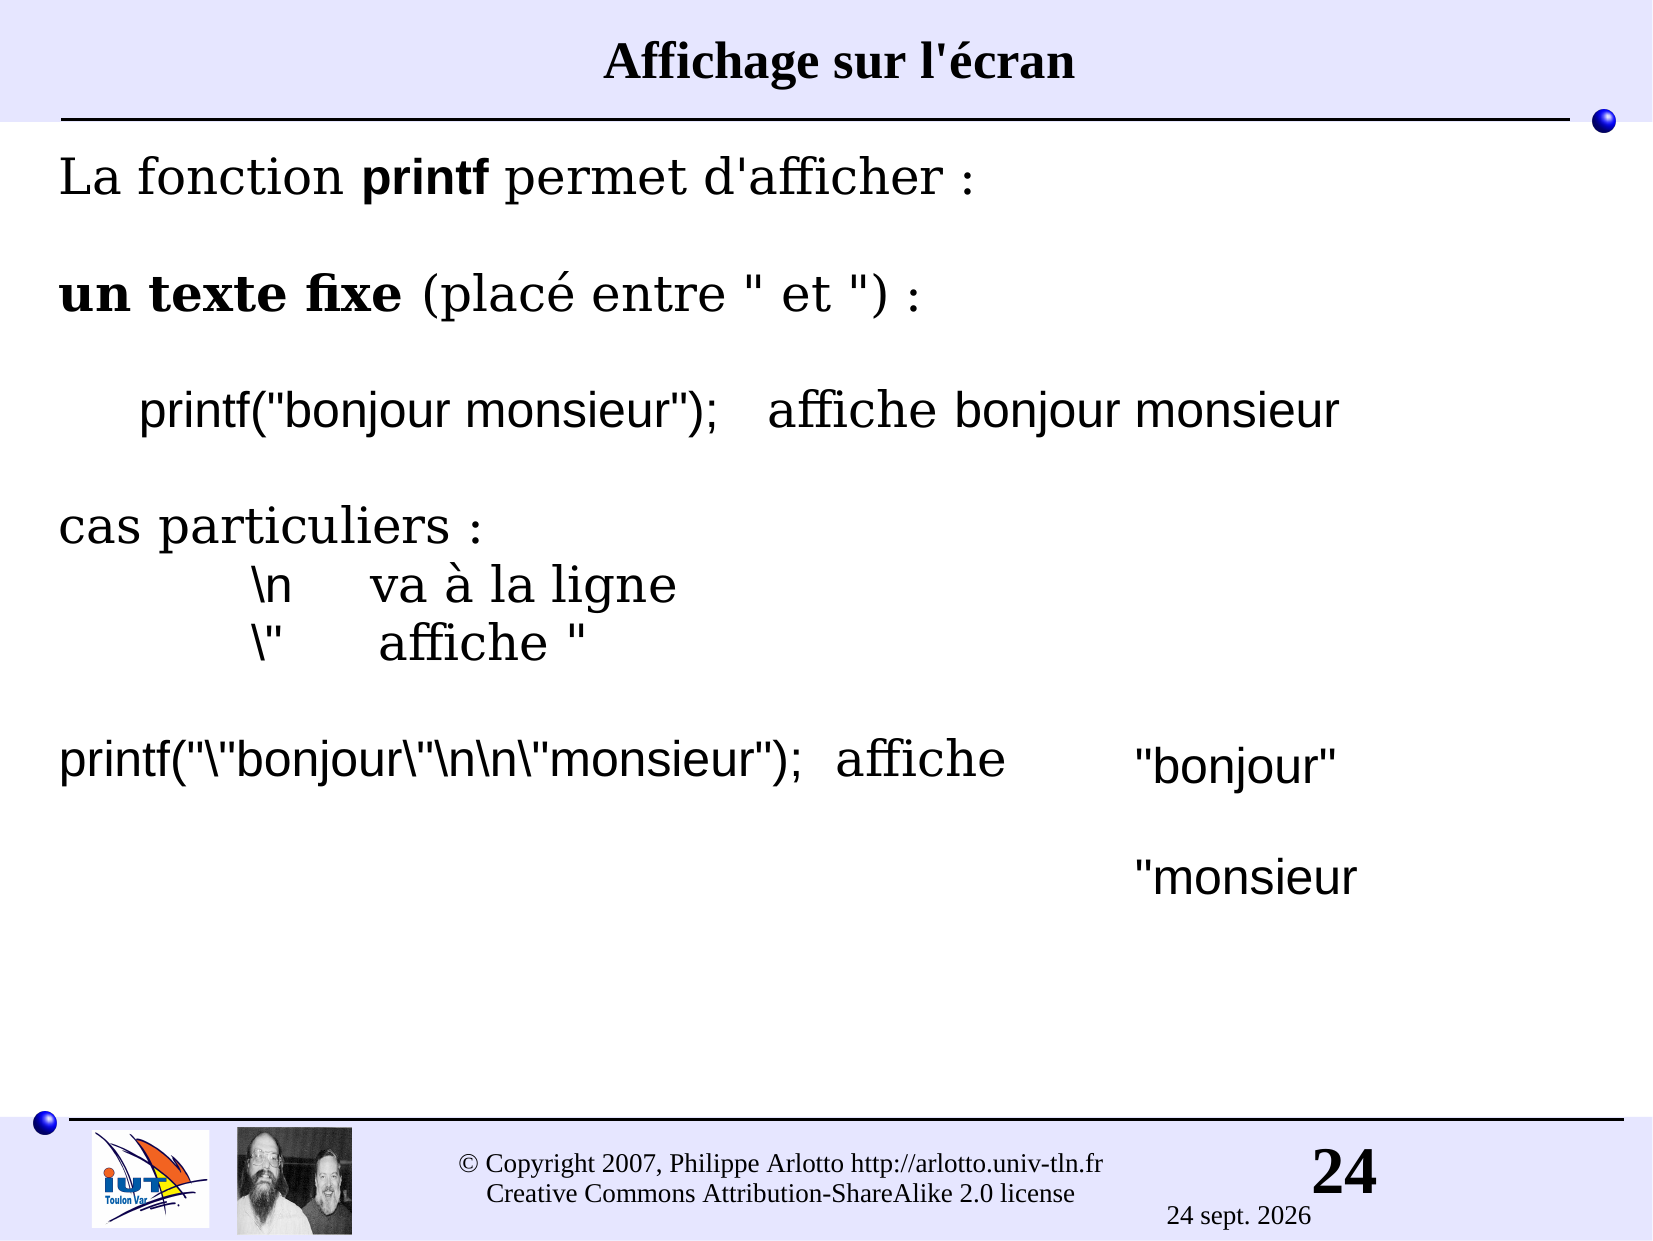

# Affichage sur l'écran
La fonction printf permet d'afficher :
un texte fixe (placé entre " et ") :
 printf("bonjour monsieur"); affiche bonjour monsieur
cas particuliers :
 \n va à la ligne
 \" affiche "
printf("\"bonjour\"\n\n\"monsieur"); affiche
"bonjour"
"monsieur